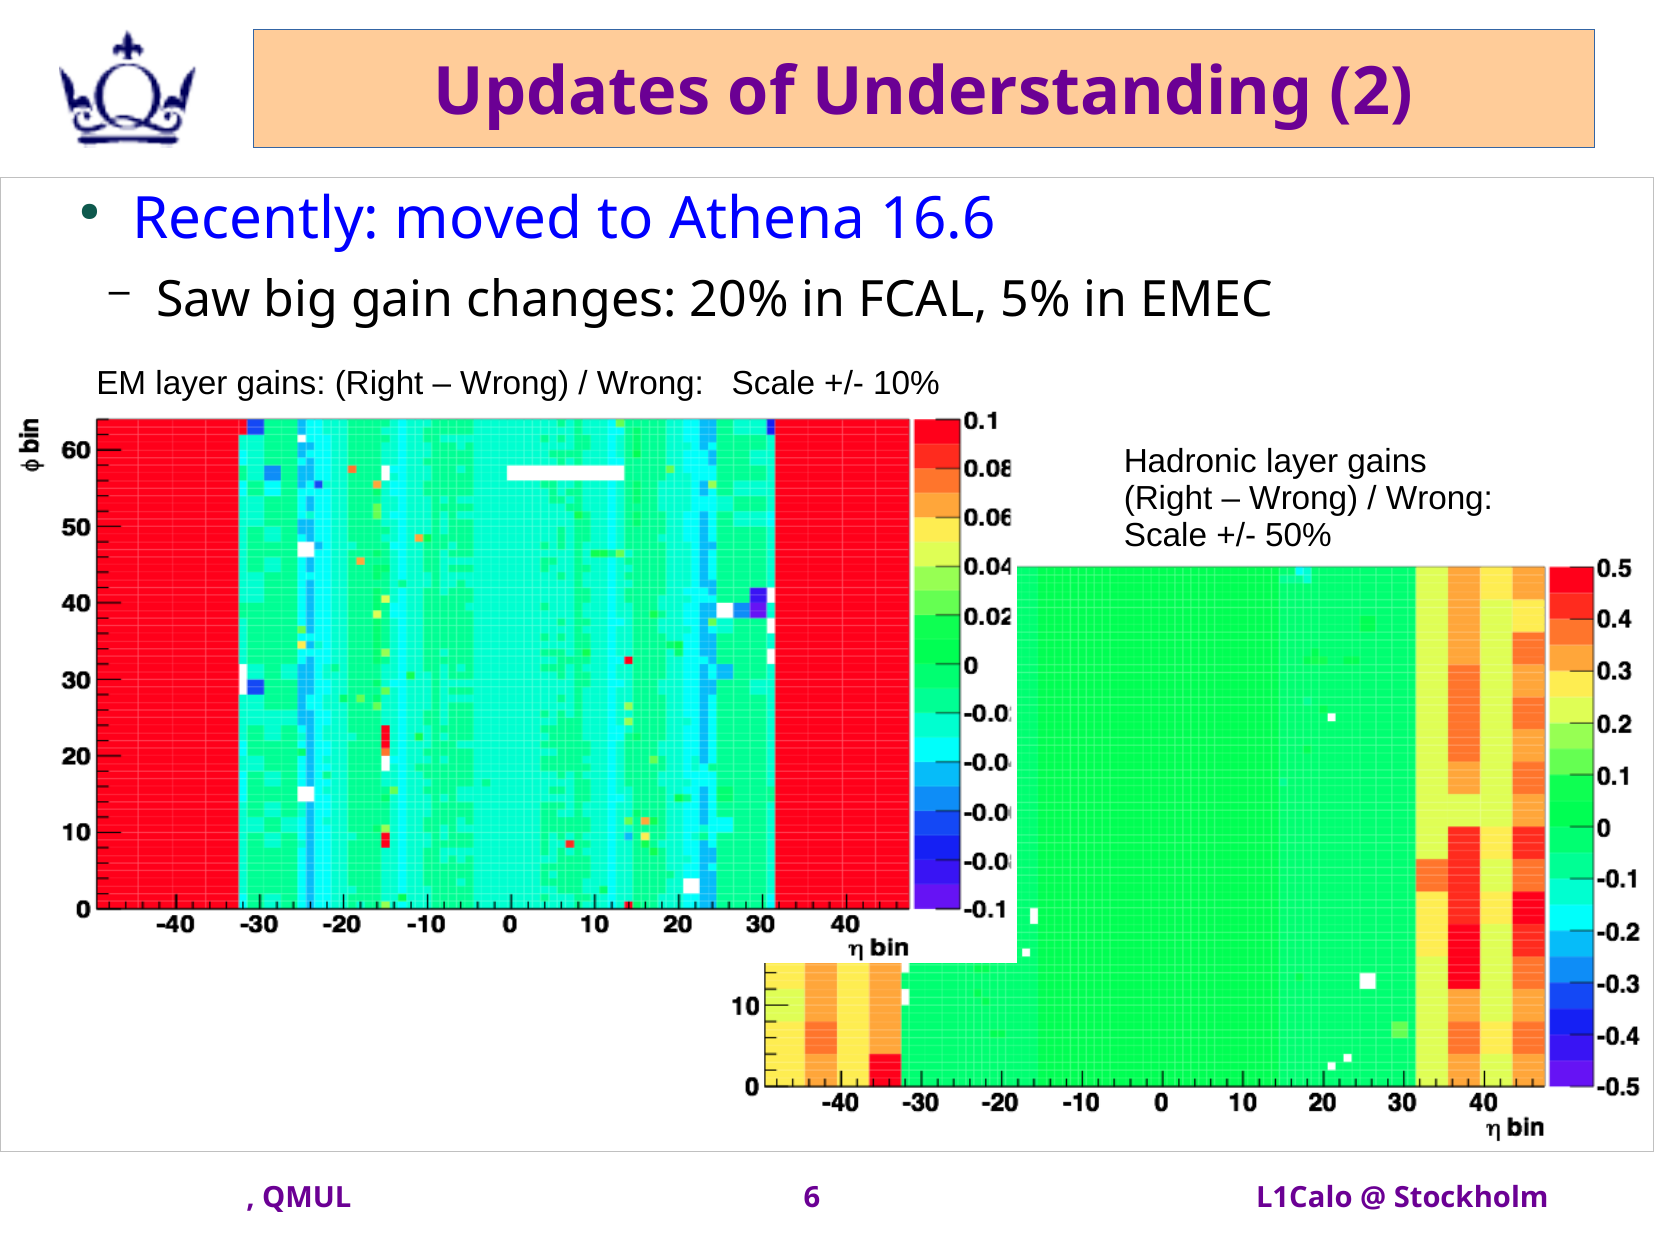

# Updates of Understanding (2)
Recently: moved to Athena 16.6
Saw big gain changes: 20% in FCAL, 5% in EMEC
EM layer gains: (Right – Wrong) / Wrong: Scale +/- 10%
Hadronic layer gains
(Right – Wrong) / Wrong:
Scale +/- 50%